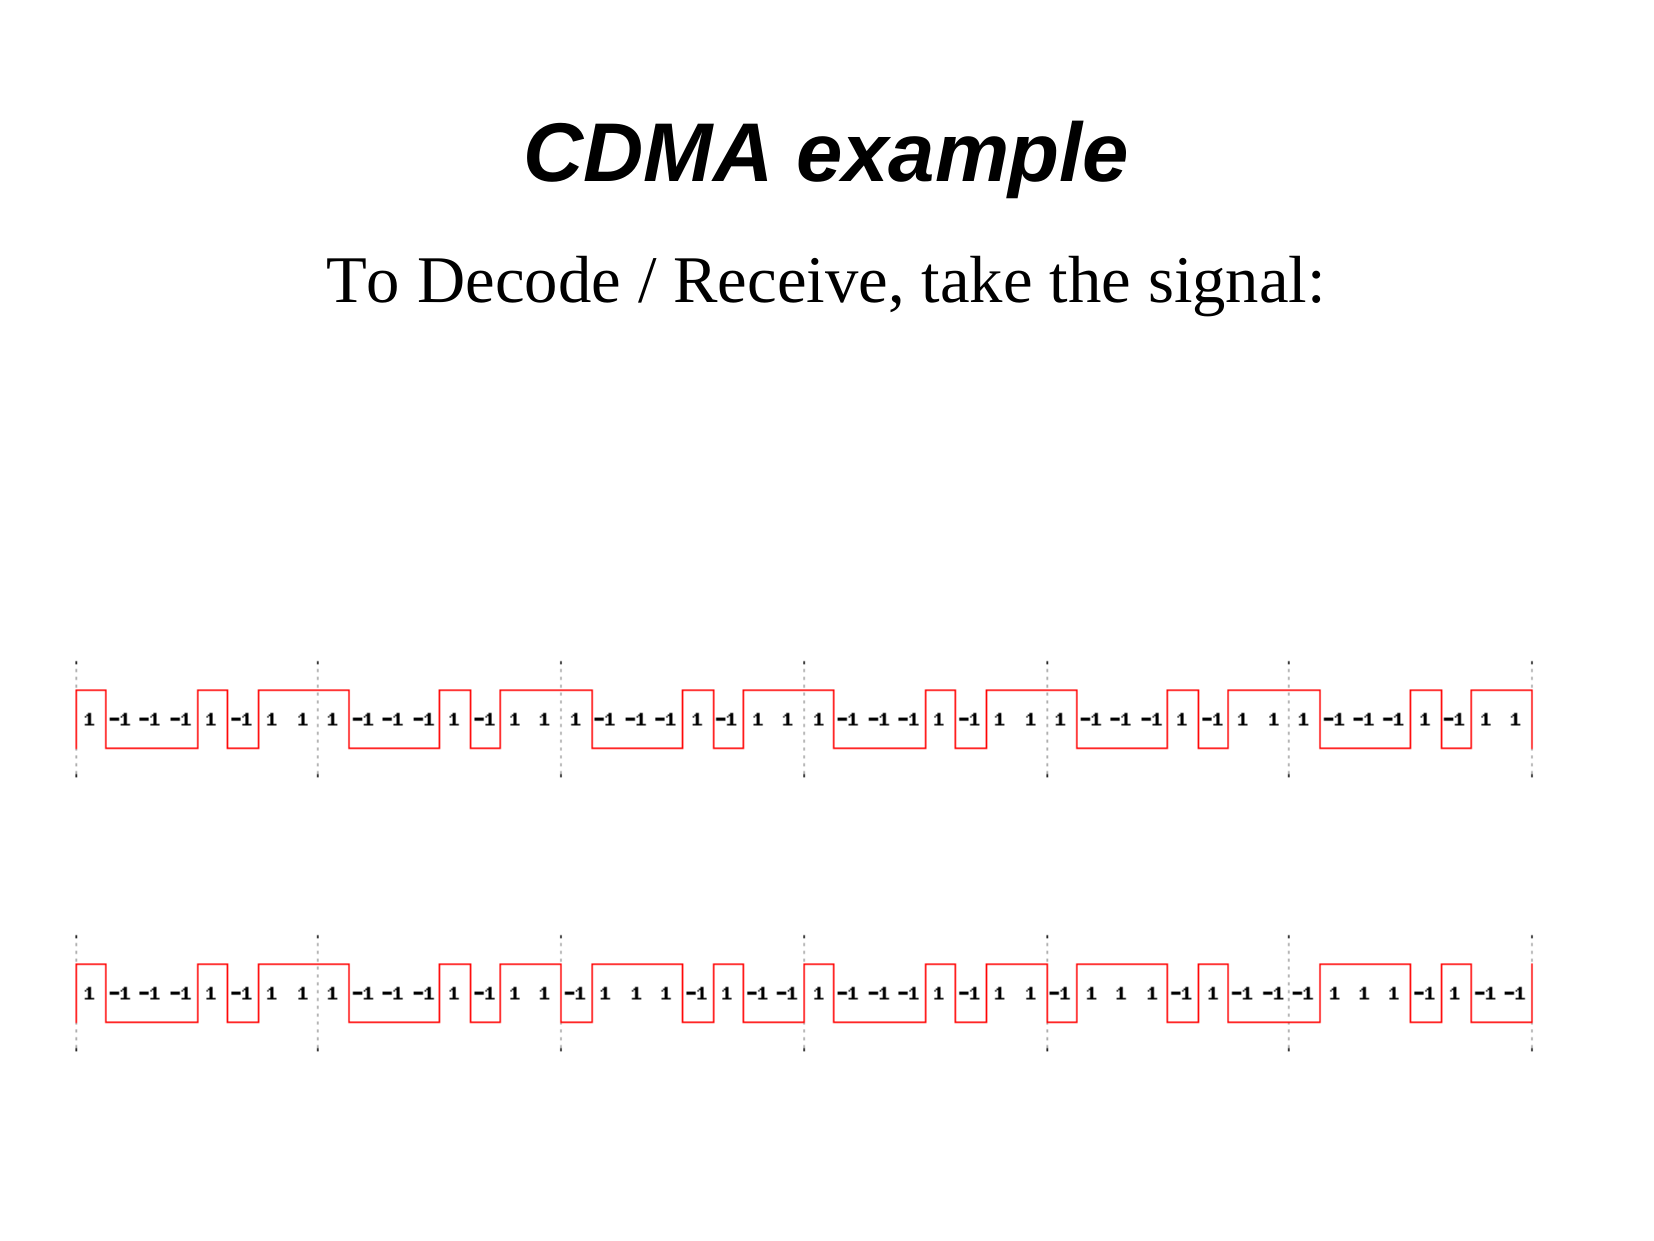

# CDMA example
To Decode / Receive, take the signal: